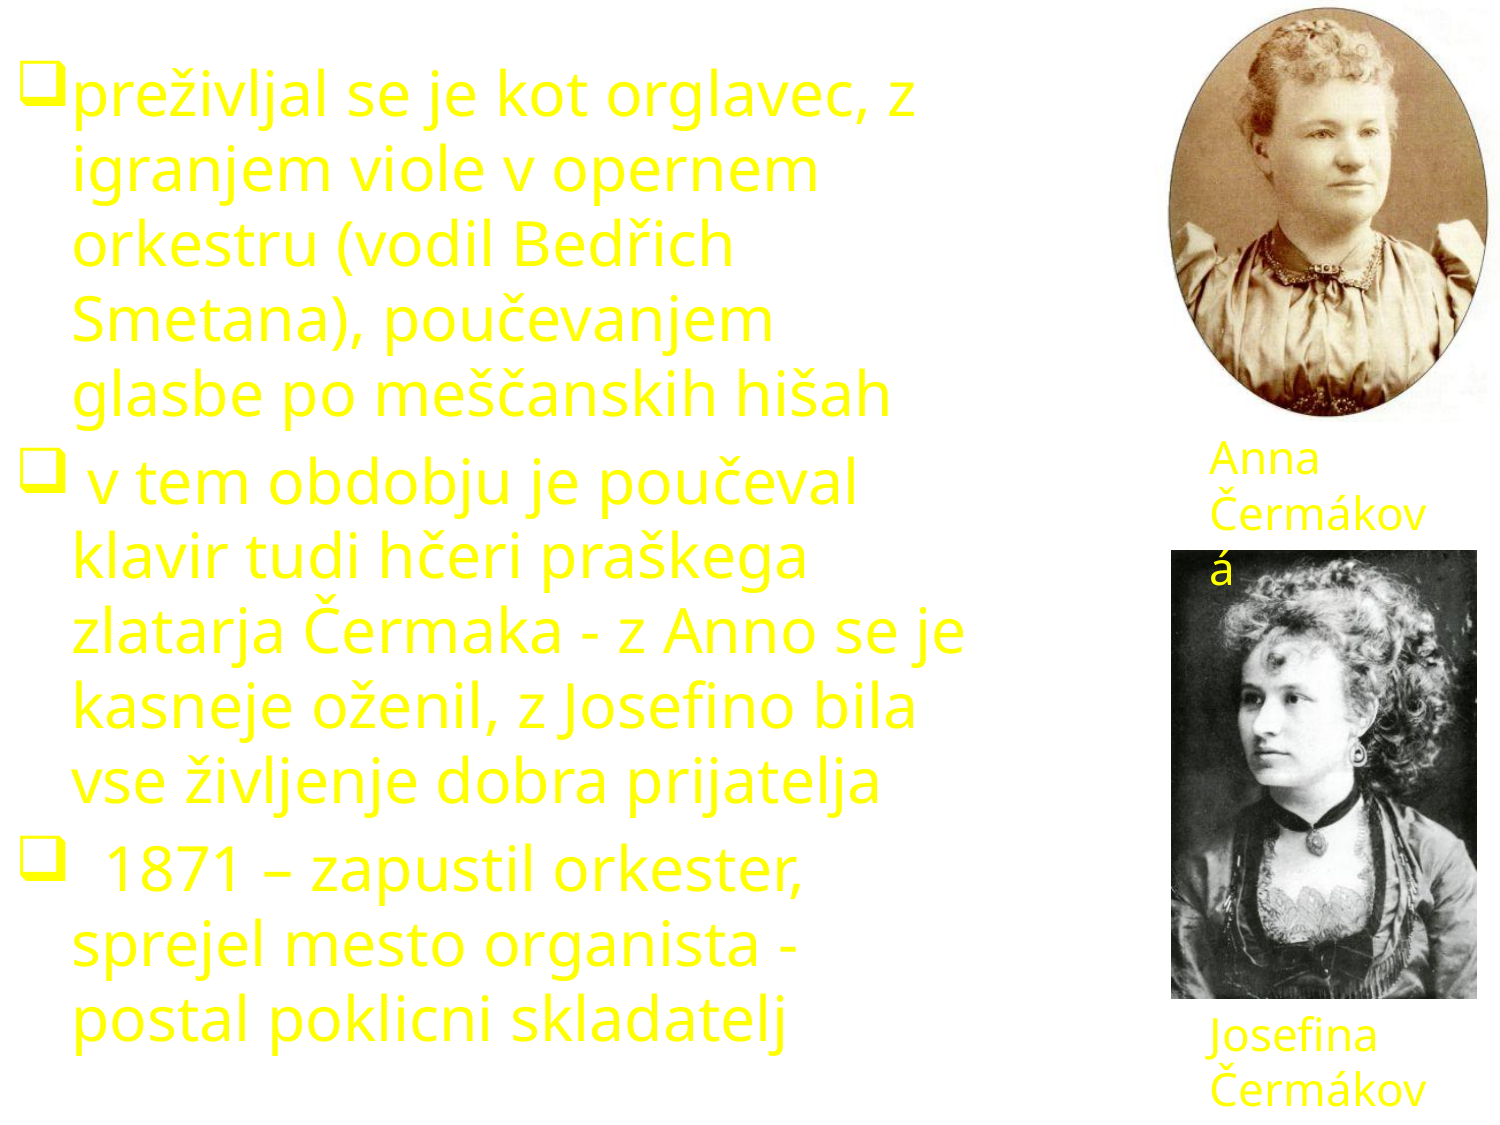

# preživljal se je kot orglavec, z igranjem viole v opernem orkestru (vodil Bedřich Smetana), poučevanjem glasbe po meščanskih hišah
 v tem obdobju je poučeval klavir tudi hčeri praškega zlatarja Čermaka - z Anno se je kasneje oženil, z Josefino bila vse življenje dobra prijatelja
 1871 – zapustil orkester, sprejel mesto organista - postal poklicni skladatelj
Anna
Čermáková
Josefina Čermáková